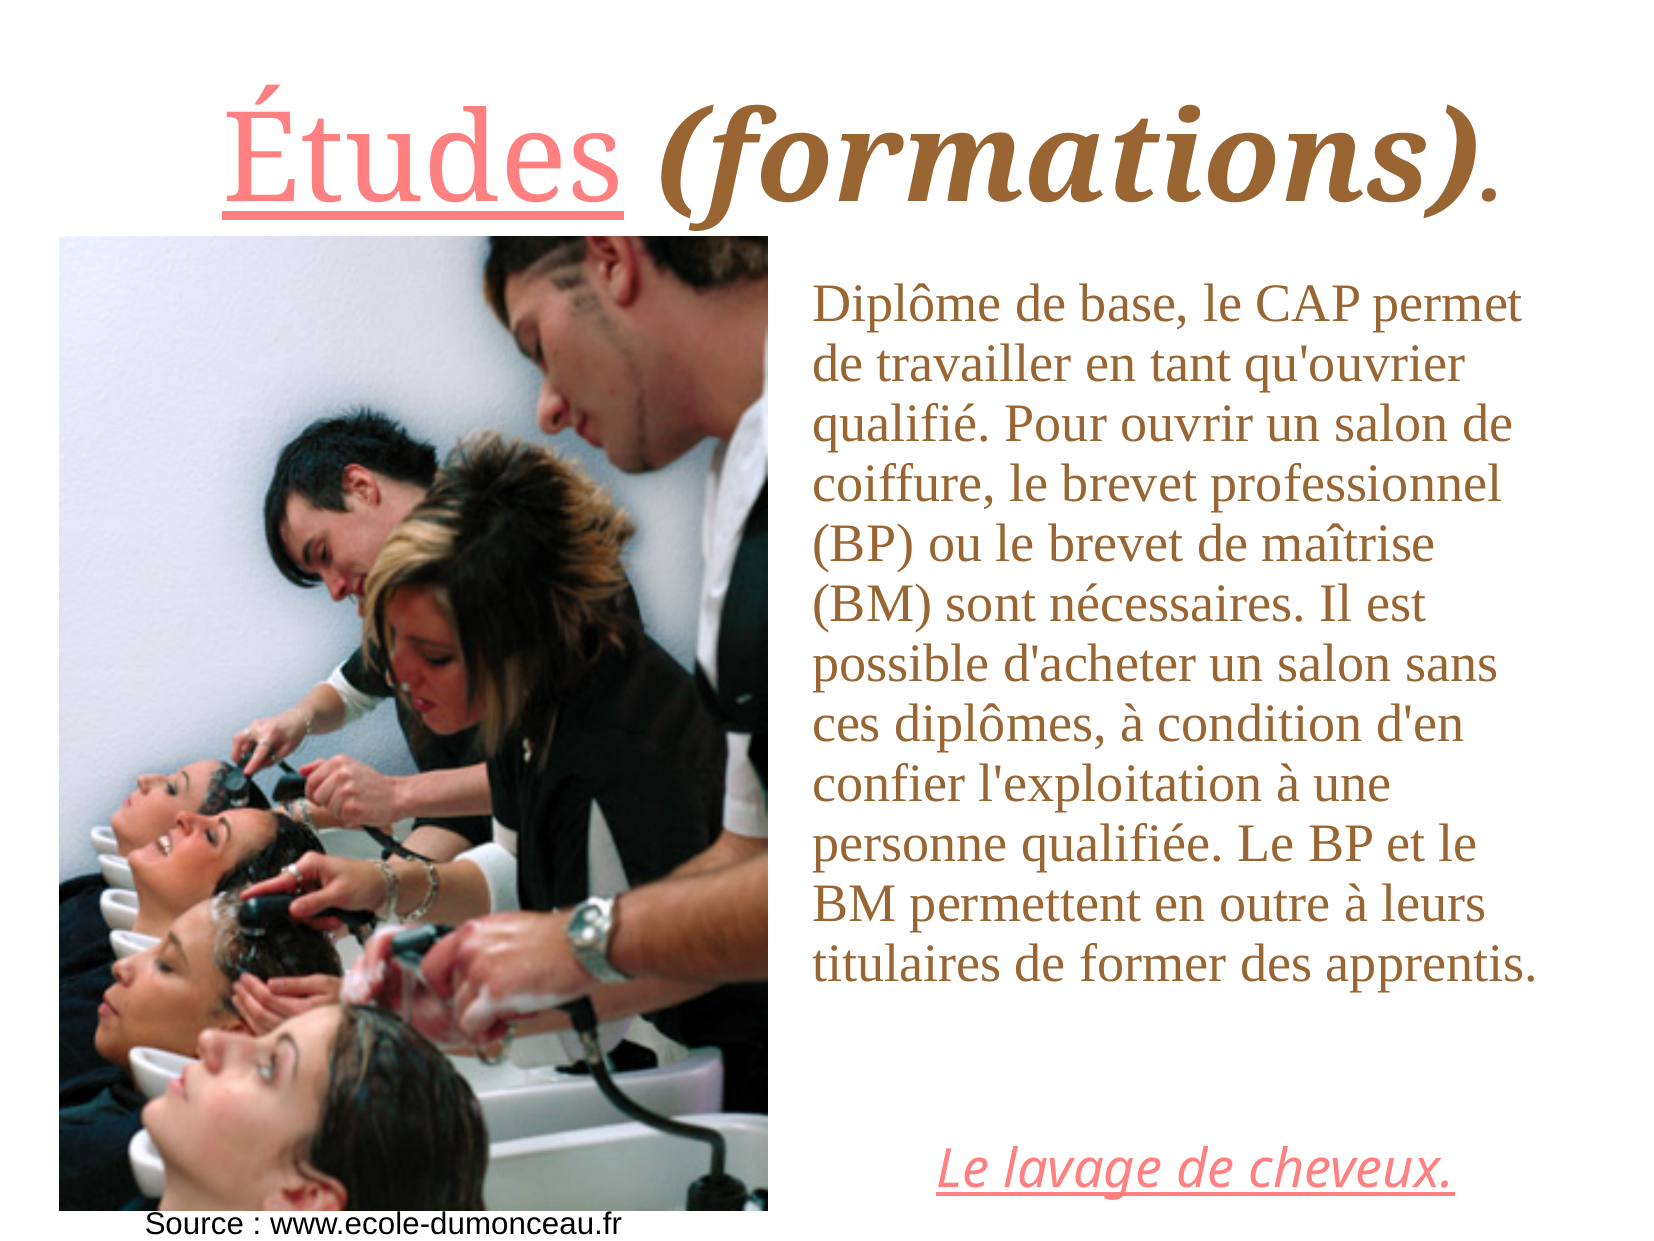

# Études (formations).
Diplôme de base, le CAP permet de travailler en tant qu'ouvrier qualifié. Pour ouvrir un salon de coiffure, le brevet professionnel (BP) ou le brevet de maîtrise (BM) sont nécessaires. Il est possible d'acheter un salon sans ces diplômes, à condition d'en confier l'exploitation à une personne qualifiée. Le BP et le BM permettent en outre à leurs titulaires de former des apprentis.
 www.votreconcentredebeaute.com
Le lavage de cheveux.
Source : www.ecole-dumonceau.fr